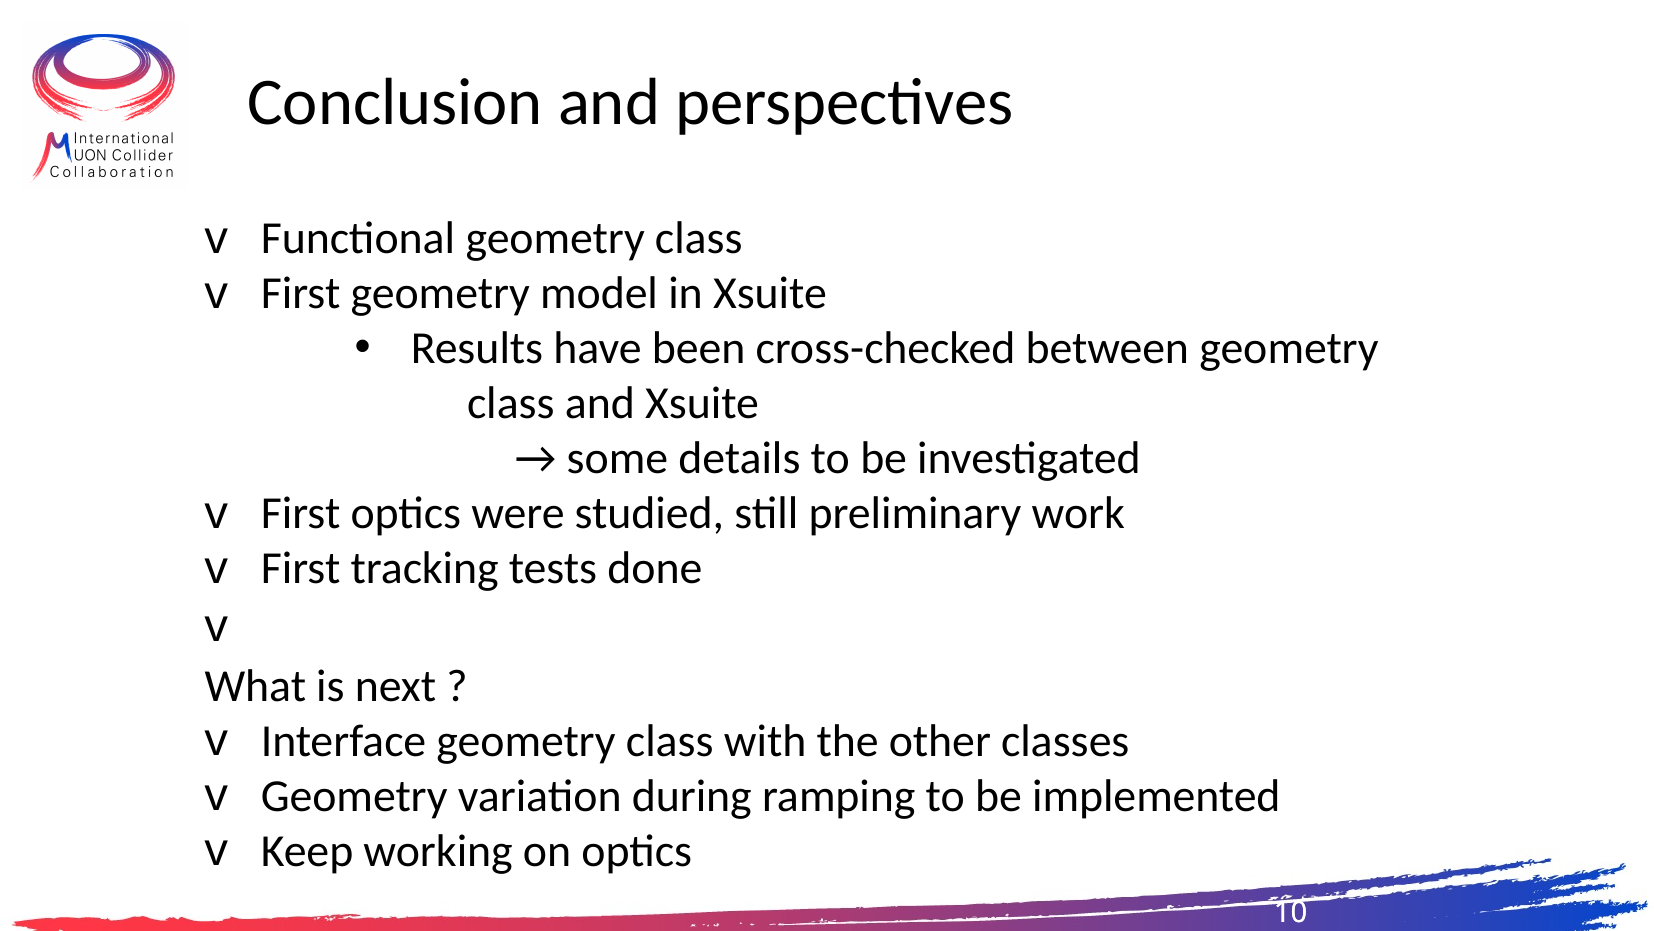

Conclusion and perspectives
Functional geometry class
First geometry model in Xsuite
Results have been cross-checked between geometry class and Xsuite
 → some details to be investigated
First optics were studied, still preliminary work
First tracking tests done
What is next ?
Interface geometry class with the other classes
Geometry variation during ramping to be implemented
Keep working on optics